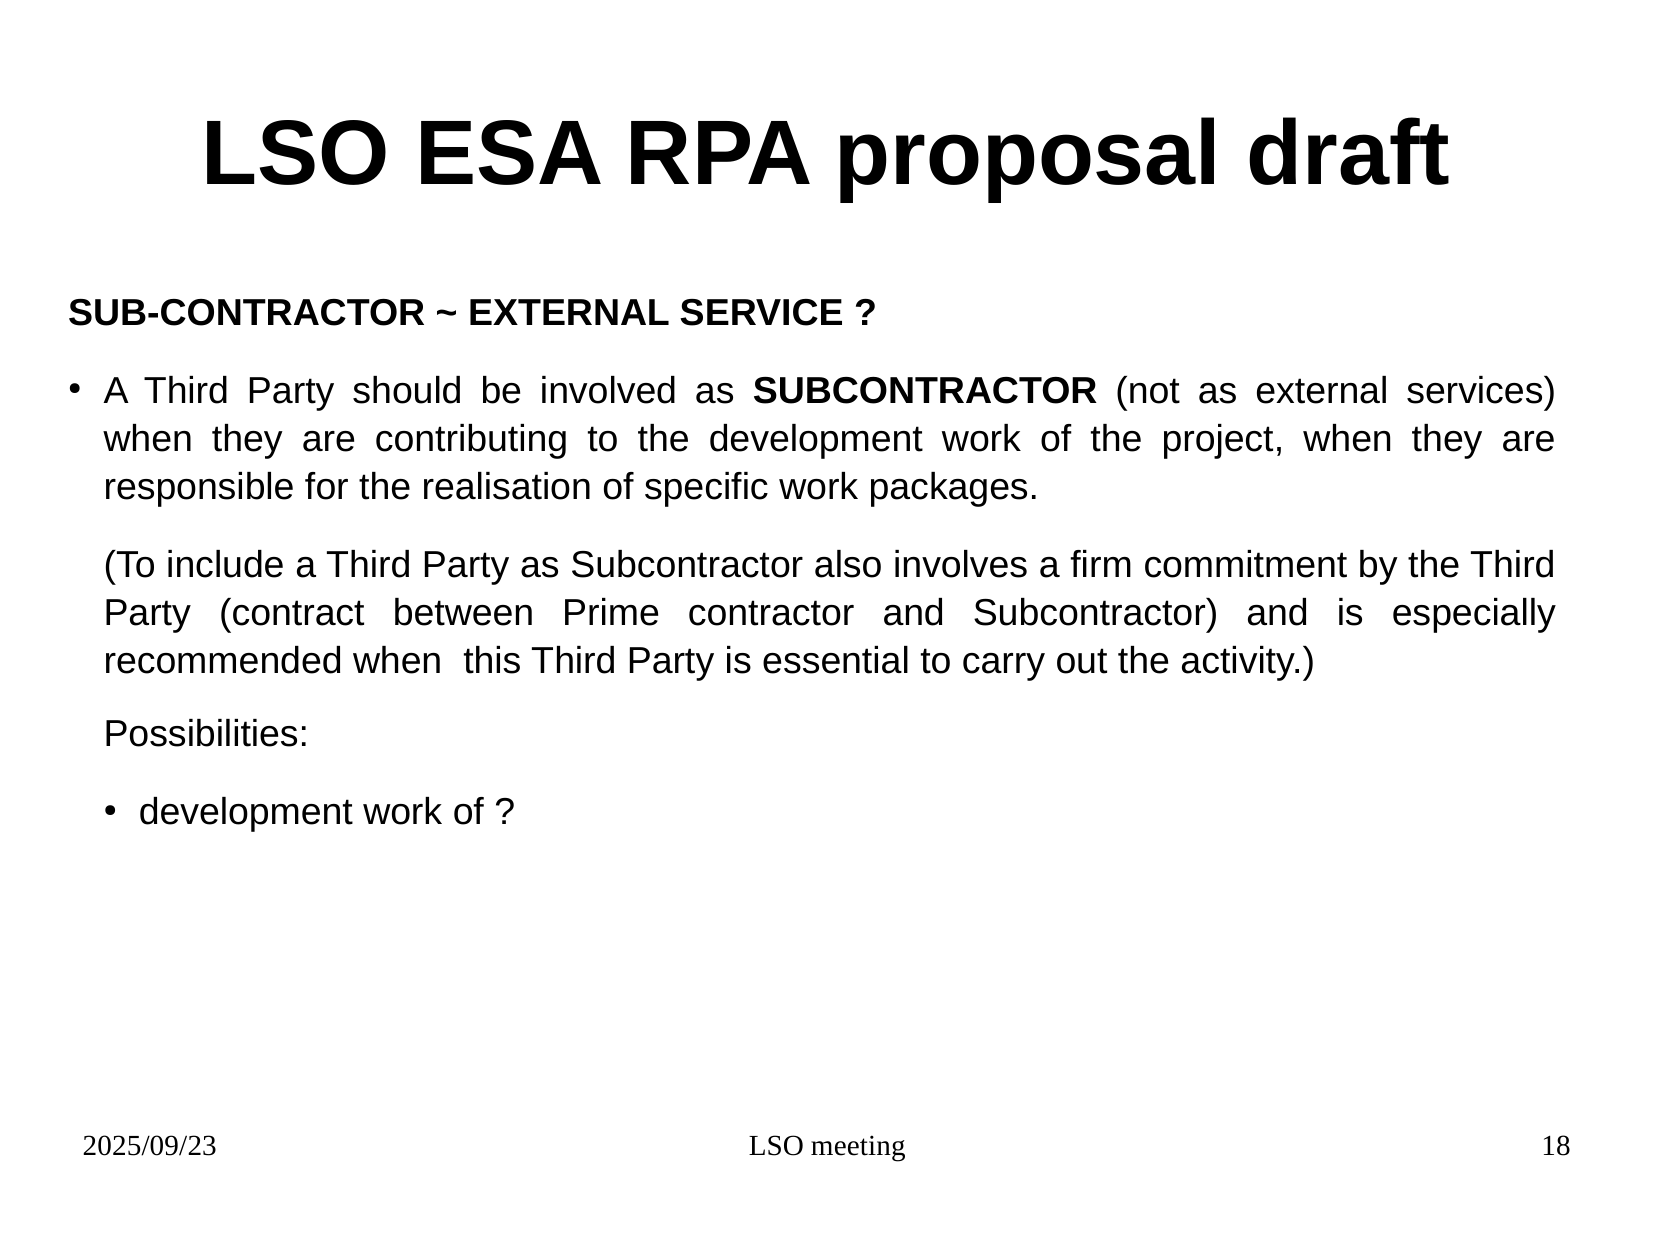

# LSO ESA RPA proposal draft
SUB-CONTRACTOR ~ EXTERNAL SERVICE ?
A Third Party should be involved as SUBCONTRACTOR (not as external services) when they are contributing to the development work of the project, when they are responsible for the realisation of specific work packages.
(To include a Third Party as Subcontractor also involves a firm commitment by the Third Party (contract between Prime contractor and Subcontractor) and is especially recommended when this Third Party is essential to carry out the activity.)
Possibilities:
development work of ?
2025/09/23
LSO meeting
18